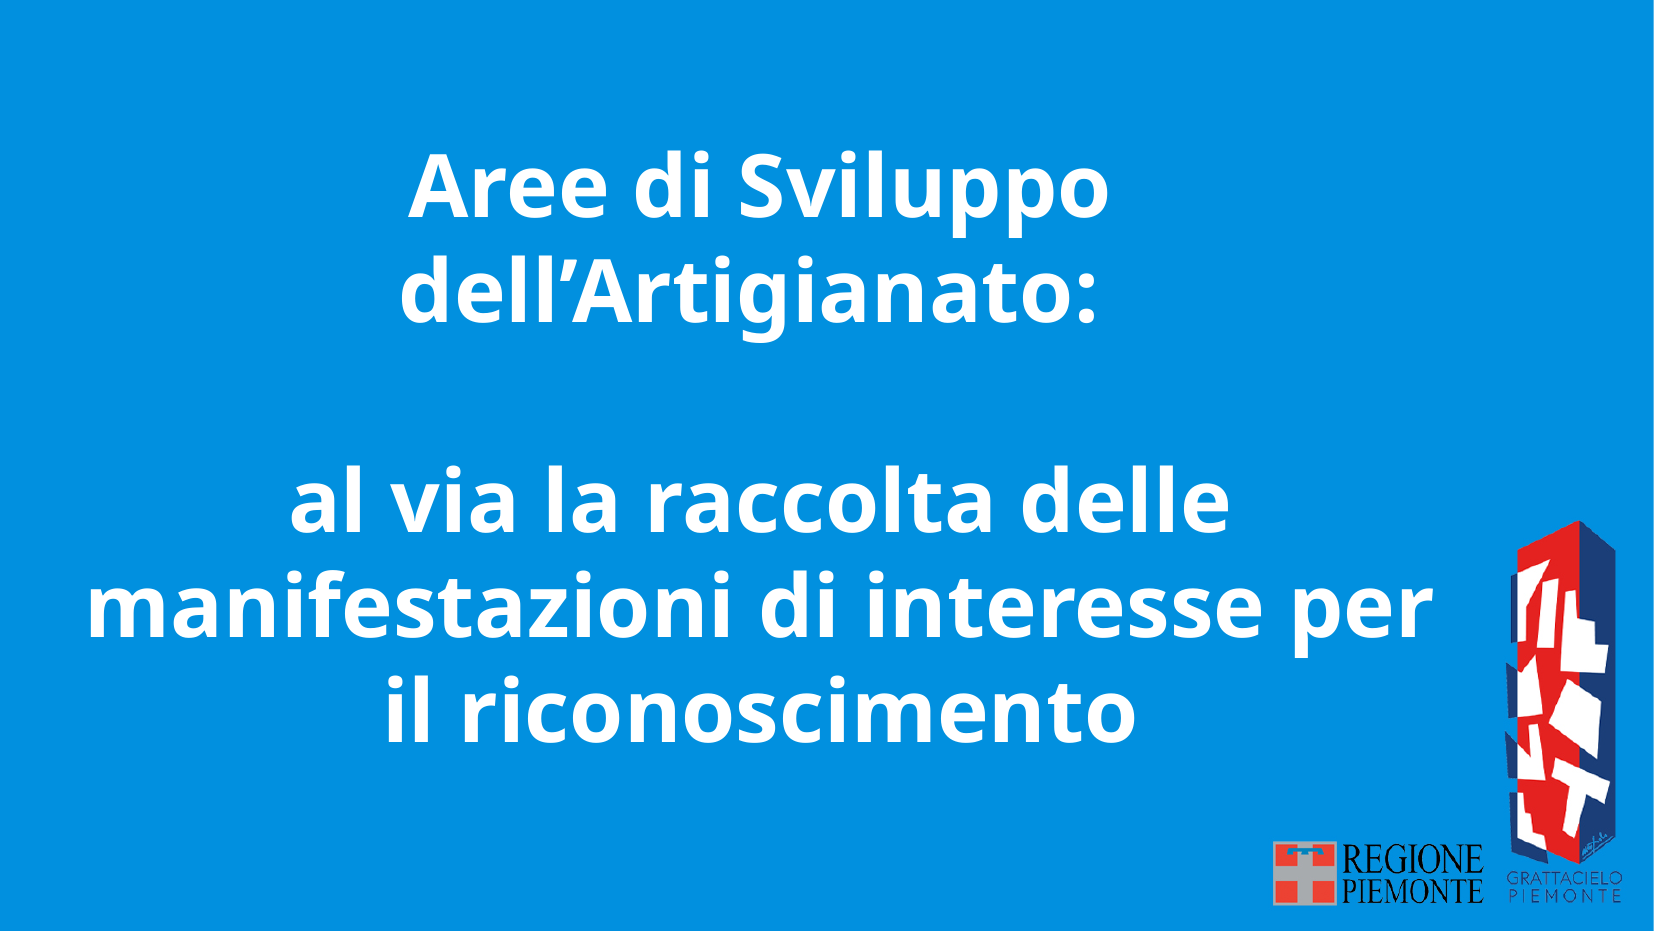

# Aree di Sviluppo dell’Artigianato: al via la raccolta delle manifestazioni di interesse per il riconoscimento